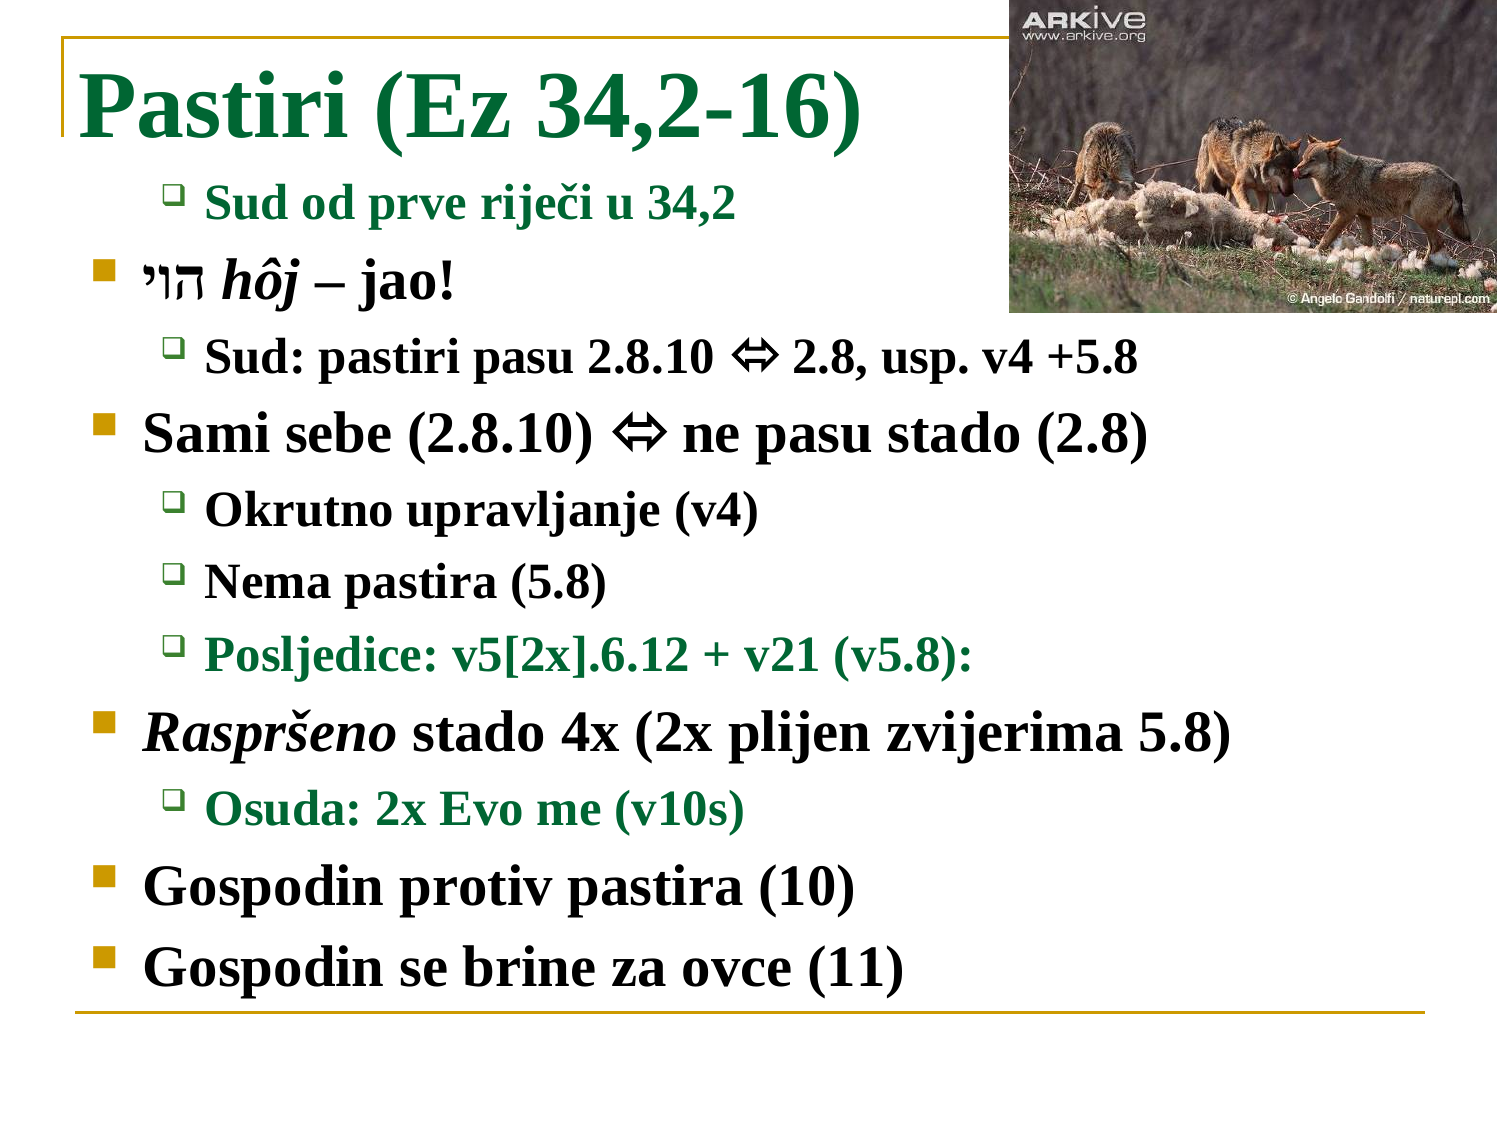

# Pastiri (Ez 34,2-16)
Sud od prve riječi u 34,2
הוי hôj – jao!
Sud: pastiri pasu 2.8.10  2.8, usp. v4 +5.8
Sami sebe (2.8.10)  ne pasu stado (2.8)
Okrutno upravljanje (v4)
Nema pastira (5.8)
Posljedice: v5[2x].6.12 + v21 (v5.8):
Raspršeno stado 4x (2x plijen zvijerima 5.8)
Osuda: 2x Evo me (v10s)
Gospodin protiv pastira (10)
Gospodin se brine za ovce (11)